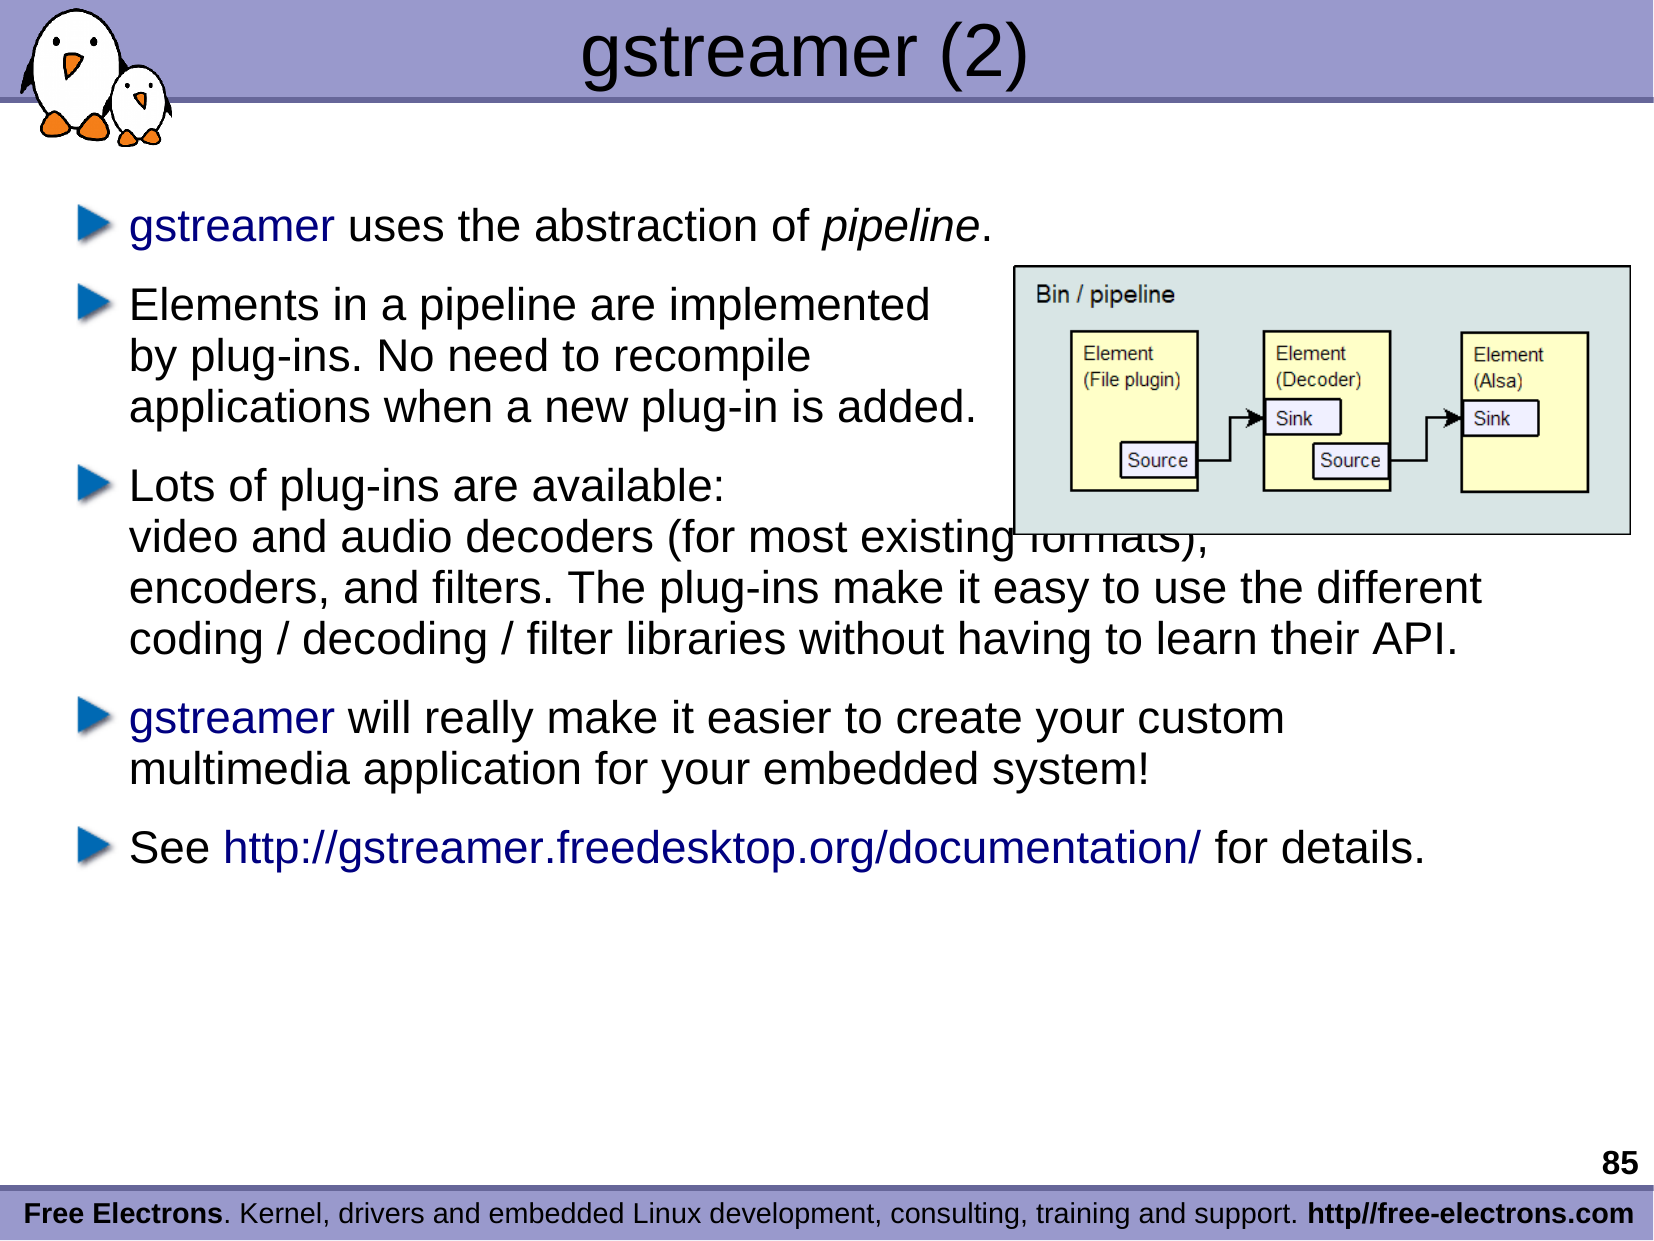

# gstreamer (2)
gstreamer uses the abstraction of pipeline.
Elements in a pipeline are implemented
by plug-ins. No need to recompile
applications when a new plug-in is added.
Lots of plug-ins are available:
video and audio decoders (for most existing formats),
encoders, and filters. The plug-ins make it easy to use the different coding / decoding / filter libraries without having to learn their API.
gstreamer will really make it easier to create your custom multimedia application for your embedded system!
See http://gstreamer.freedesktop.org/documentation/ for details.